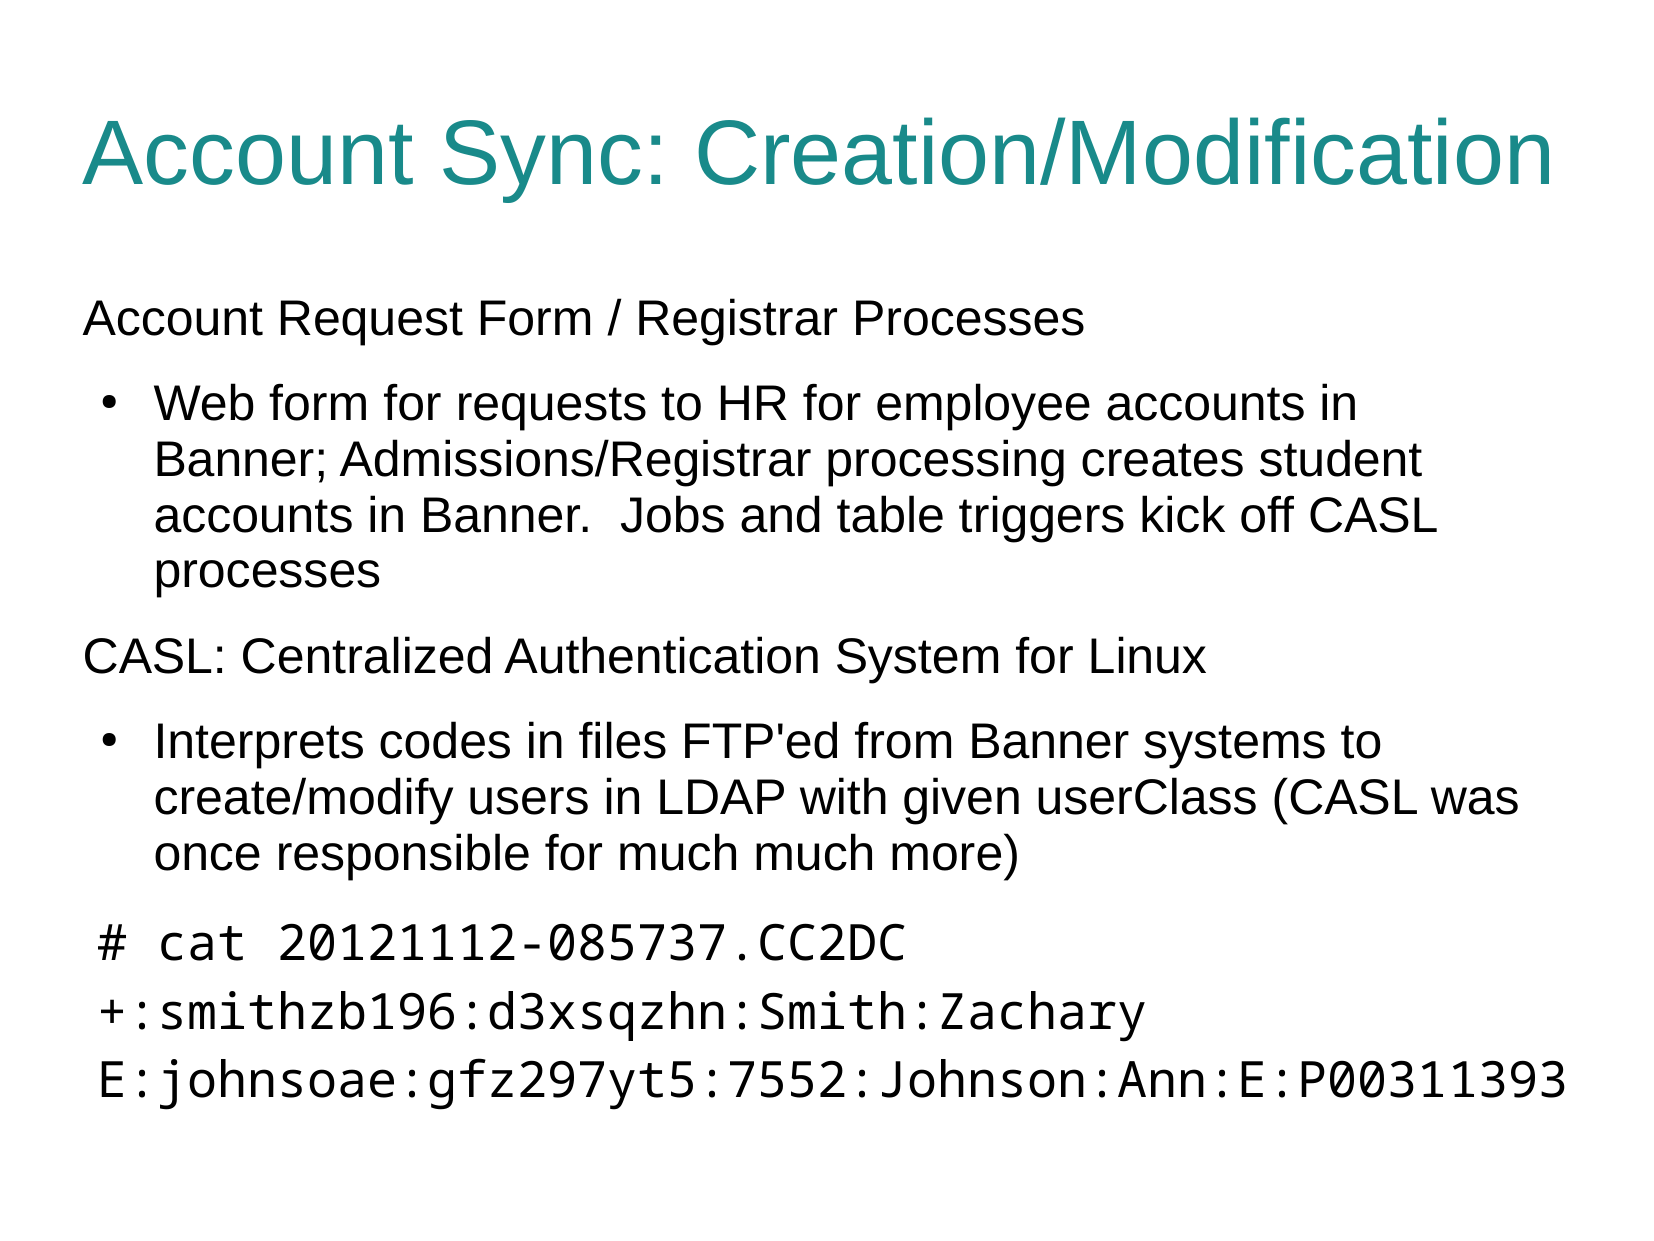

# Account Sync: Creation/Modification
Account Request Form / Registrar Processes
Web form for requests to HR for employee accounts in Banner; Admissions/Registrar processing creates student accounts in Banner. Jobs and table triggers kick off CASL processes
CASL: Centralized Authentication System for Linux
Interprets codes in files FTP'ed from Banner systems to create/modify users in LDAP with given userClass (CASL was once responsible for much much more)
# cat 20121112-085737.CC2DC
+:smithzb196:d3xsqzhn:Smith:Zachary
E:johnsoae:gfz297yt5:7552:Johnson:Ann:E:P00311393